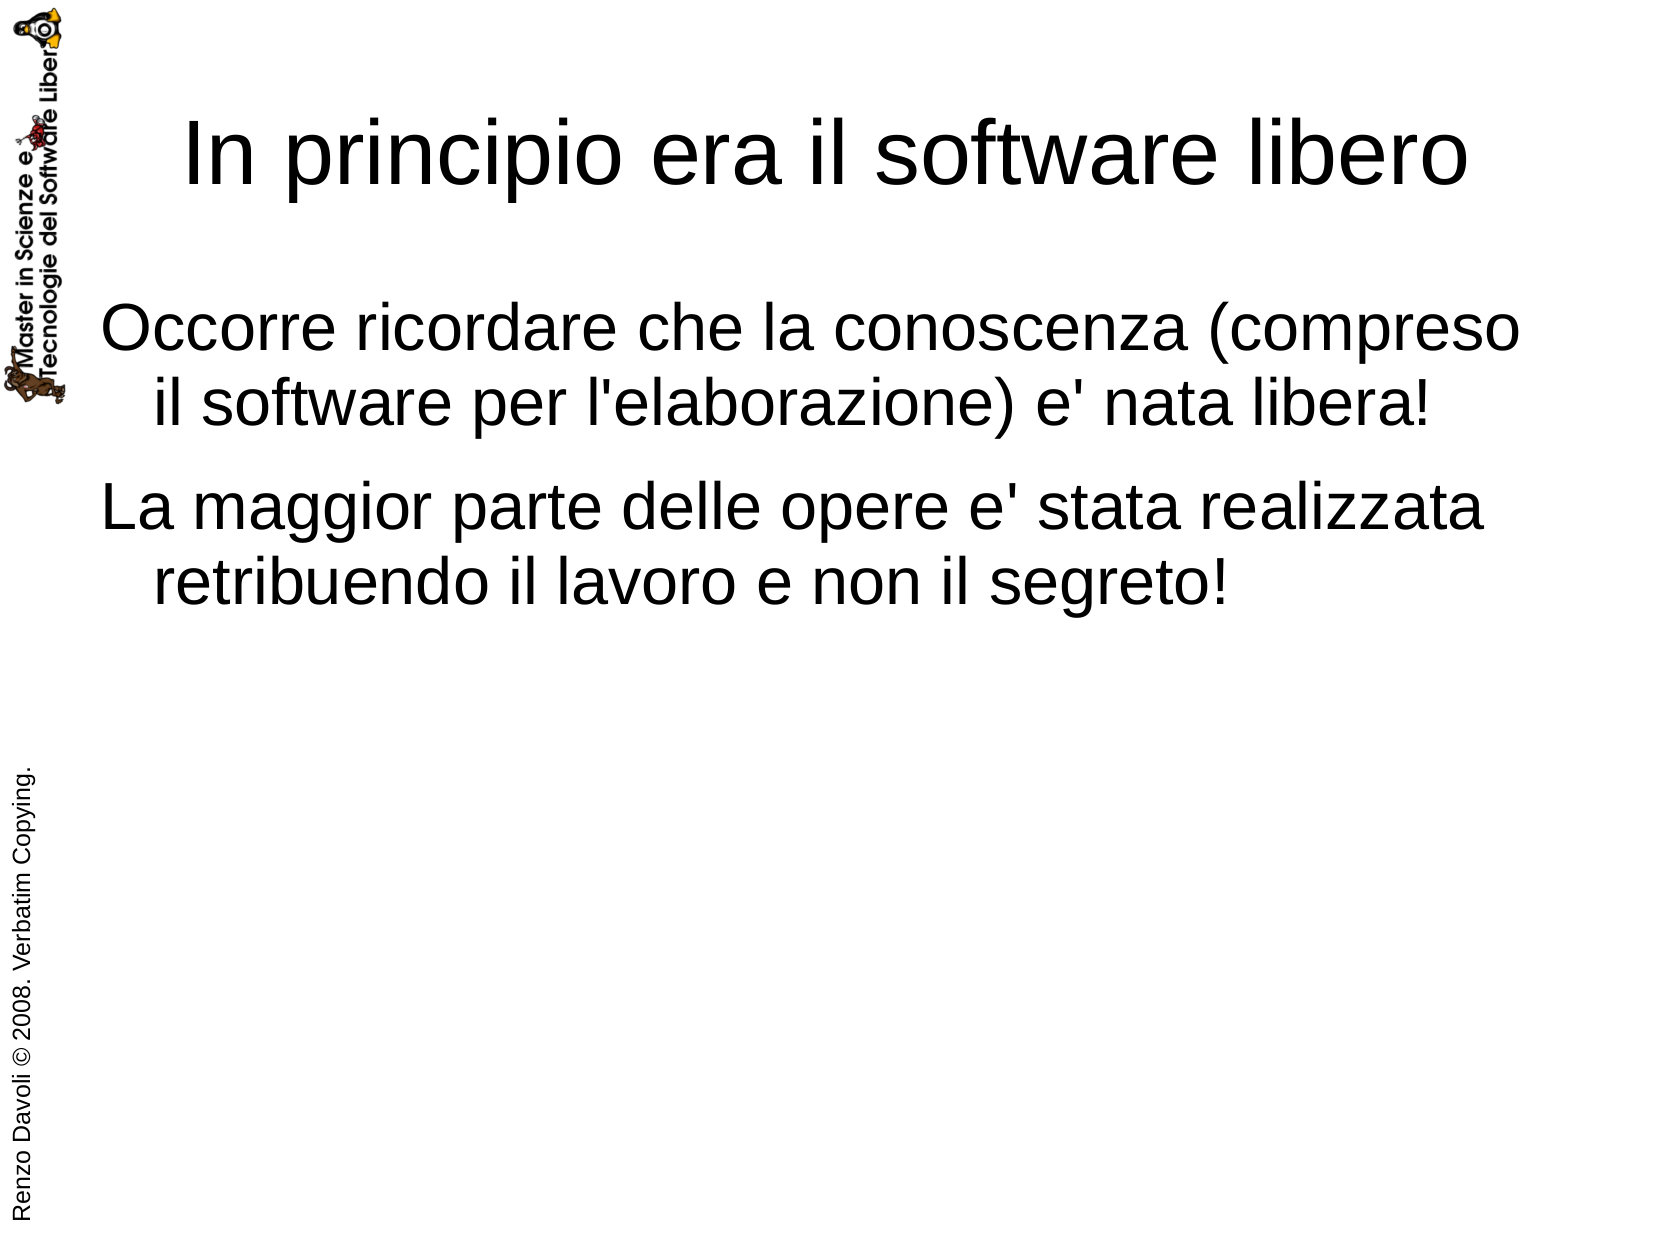

# In principio era il software libero
Occorre ricordare che la conoscenza (compreso il software per l'elaborazione) e' nata libera!
La maggior parte delle opere e' stata realizzata retribuendo il lavoro e non il segreto!